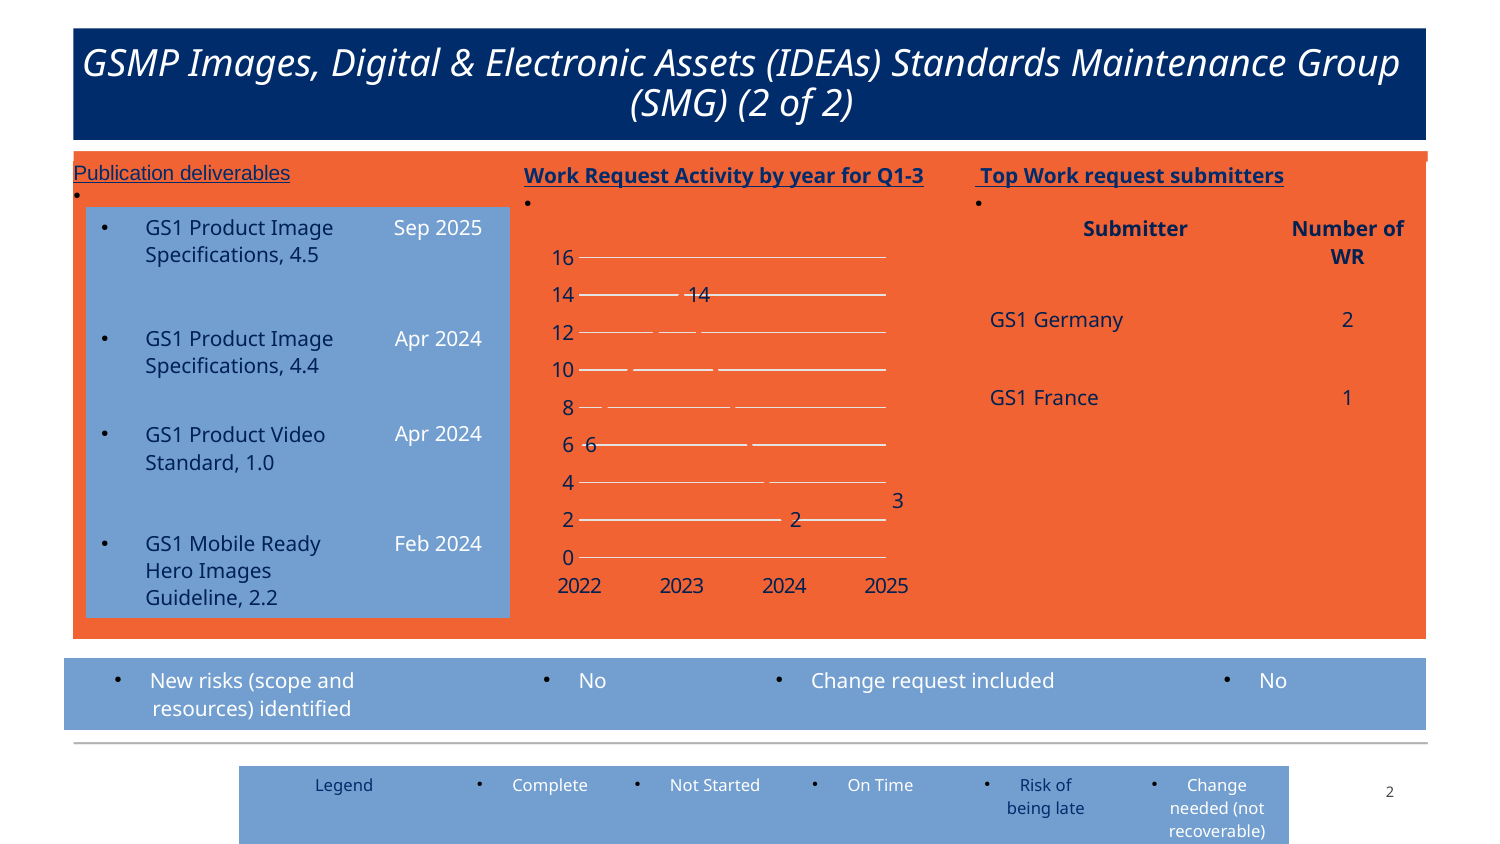

# GSMP Images, Digital & Electronic Assets (IDEAs) Standards Maintenance Group (SMG) (2 of 2)
| Publication deliverables | Work Request Activity by year for Q1-3 | Top Work request submitters |
| --- | --- | --- |
| 1 | GS1 Product Image Specifications, 4.5 | Sep 2025 |
| --- | --- | --- |
| 2 | GS1 Product Image Specifications, 4.4 | Apr 2024 |
| 3 | GS1 Product Video Standard, 1.0 | Apr 2024 |
| 4 | GS1 Mobile Ready Hero Images Guideline, 2.2 | Feb 2024 |
| Submitter | Number of WR |
| --- | --- |
| GS1 Germany | 2 |
| GS1 France | 1 |
### Chart
| Category | Series 1 |
|---|---|
| 2022 | 6.0 |
| 2023 | 14.0 |
| 2024 | 2.0 |
| 2025 | 3.0 || New risks (scope and resources) identified | No | Change request included | No |
| --- | --- | --- | --- |
| Legend | Complete | Not Started | On Time | Risk of being late | Change needed (not recoverable) |
| --- | --- | --- | --- | --- | --- |